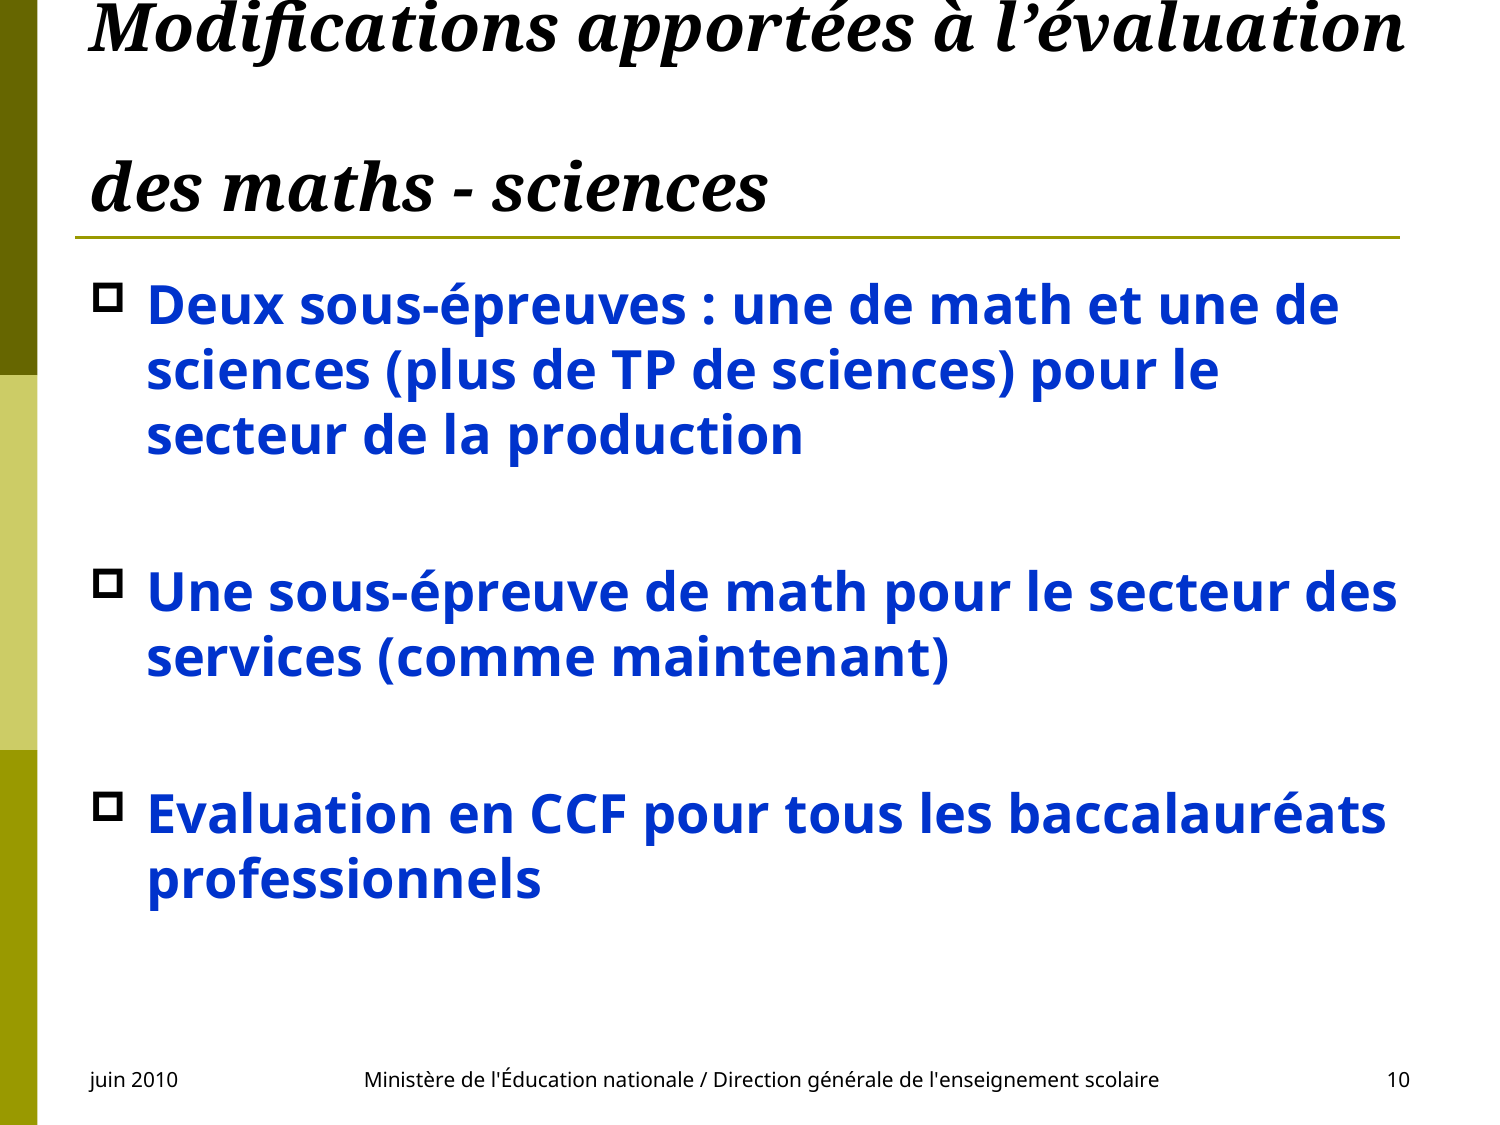

# Modifications apportées à l’évaluation des maths - sciences
Deux sous-épreuves : une de math et une de sciences (plus de TP de sciences) pour le secteur de la production
Une sous-épreuve de math pour le secteur des services (comme maintenant)
Evaluation en CCF pour tous les baccalauréats professionnels
juin 2010
Ministère de l'Éducation nationale / Direction générale de l'enseignement scolaire
10